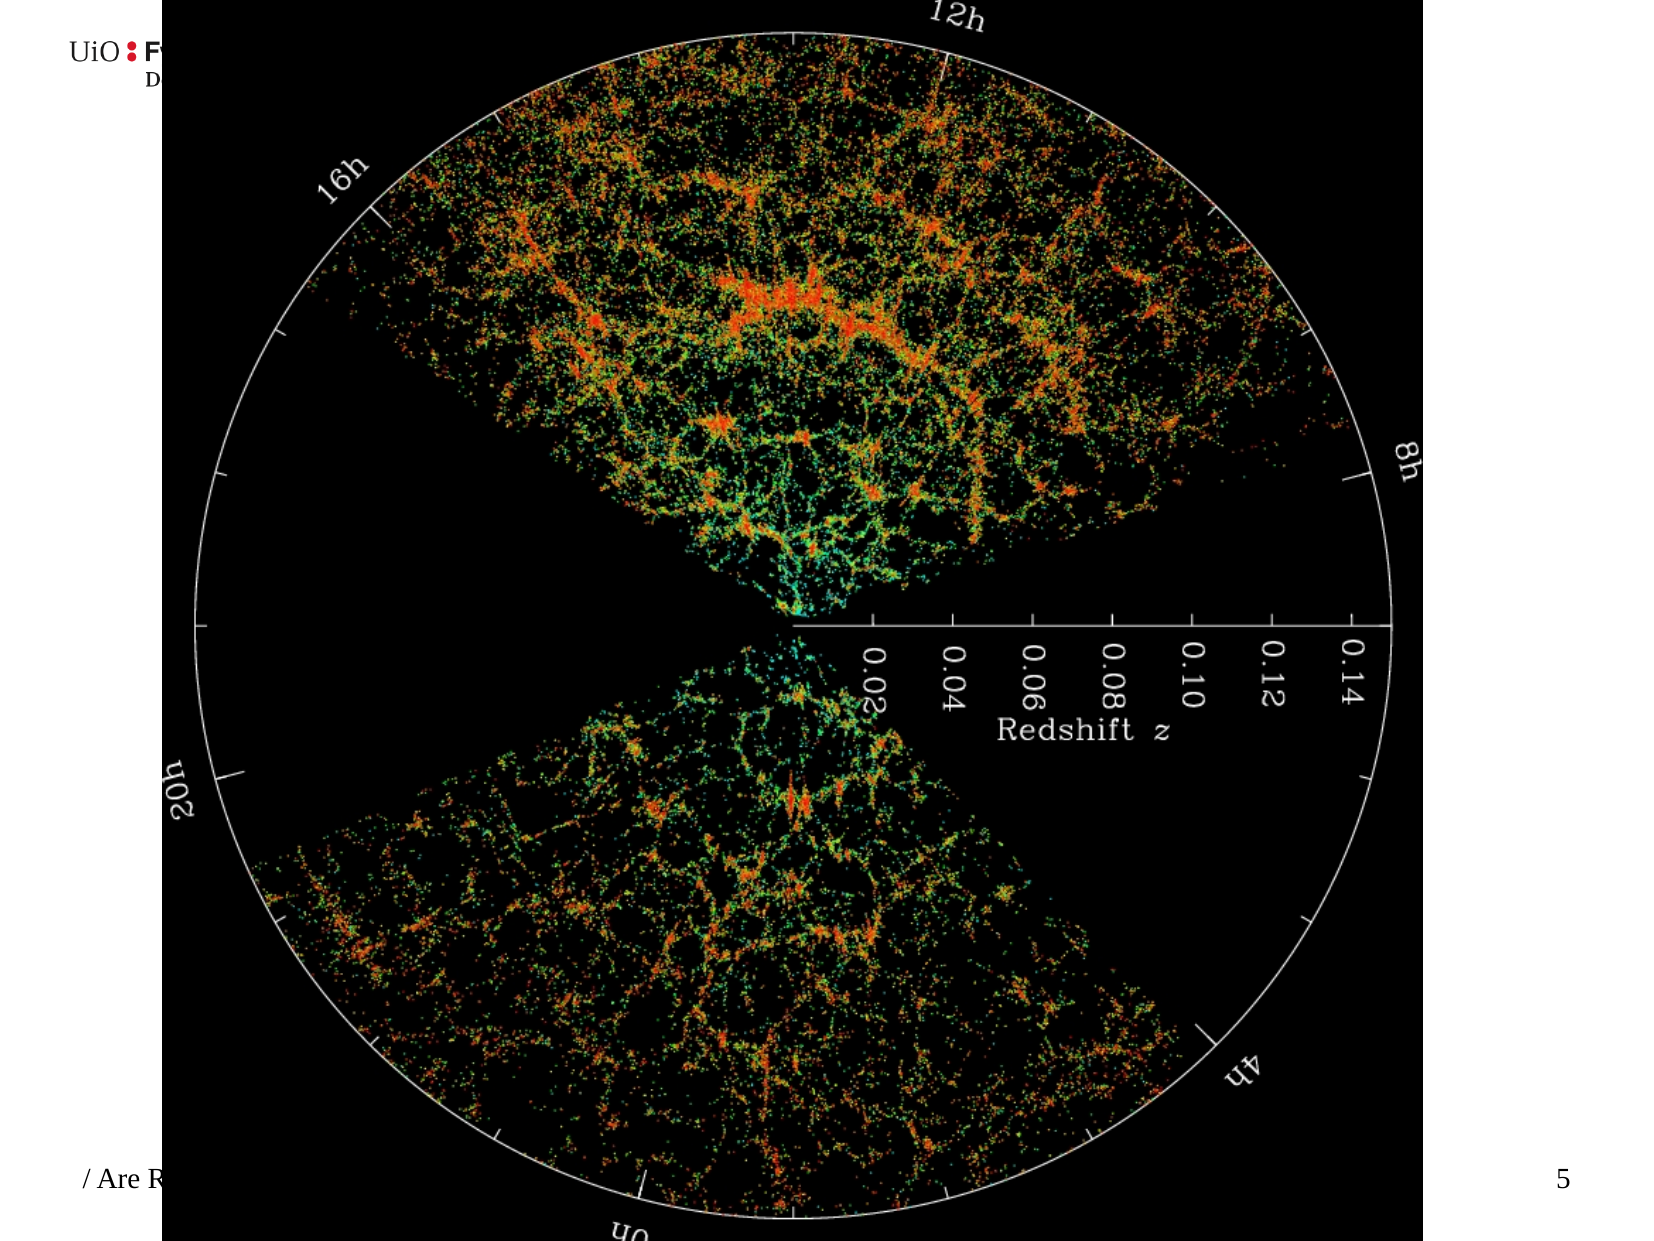

# SNe 1a
/ Are Raklev / 20.11.15
FYS5190
5